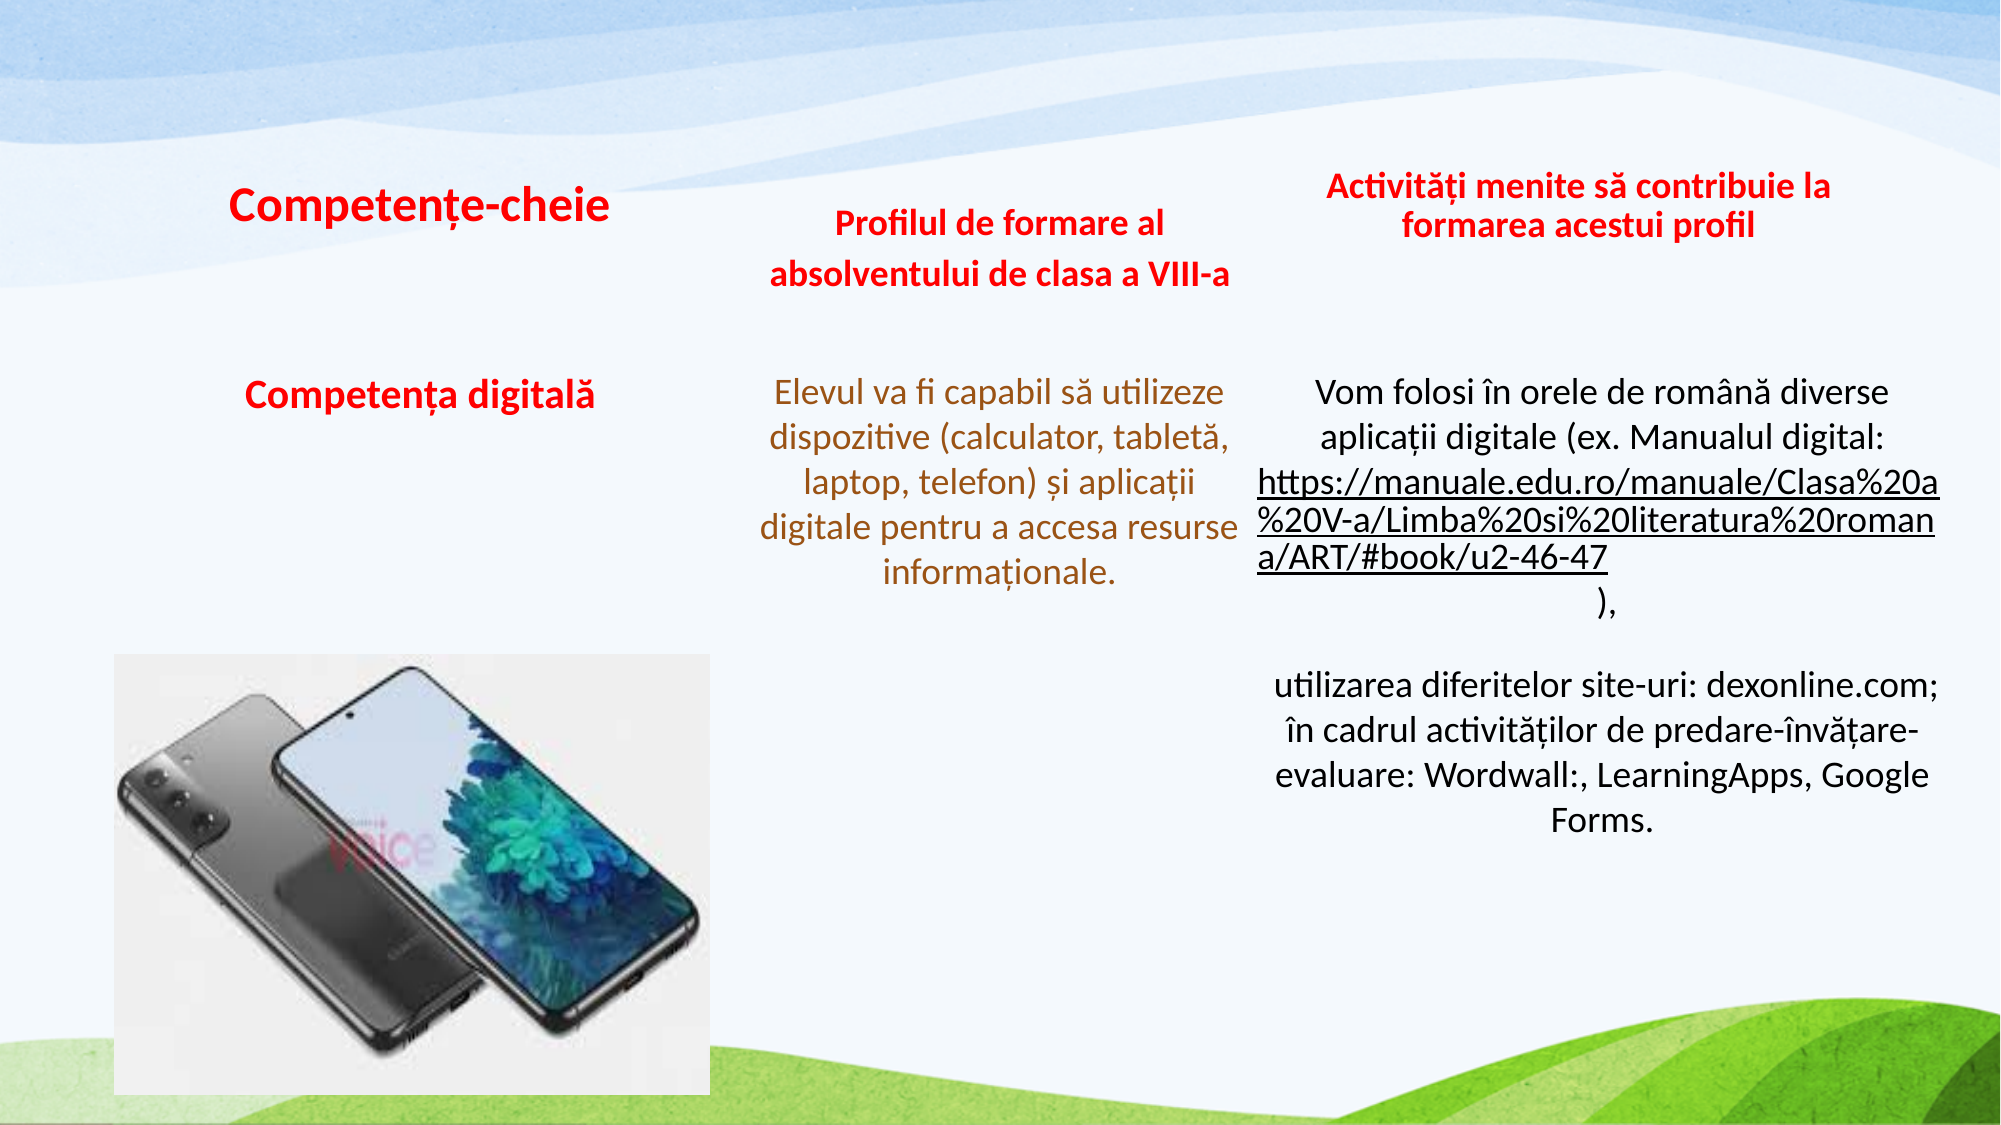

Activități menite să contribuie la formarea acestui profil
# Competențe-cheie
Profilul de formare al absolventului de clasa a VIII-a
Competența digitală
Elevul va fi capabil să utilizeze dispozitive (calculator, tabletă, laptop, telefon) și aplicații digitale pentru a accesa resurse informaționale.
Vom folosi în orele de română diverse aplicații digitale (ex. Manualul digital:https://manuale.edu.ro/manuale/Clasa%20a%20V-a/Limba%20si%20literatura%20romana/ART/#book/u2-46-47 ),
 utilizarea diferitelor site-uri: dexonline.com; în cadrul activităților de predare-învățare-evaluare: Wordwall:, LearningApps, Google Forms.